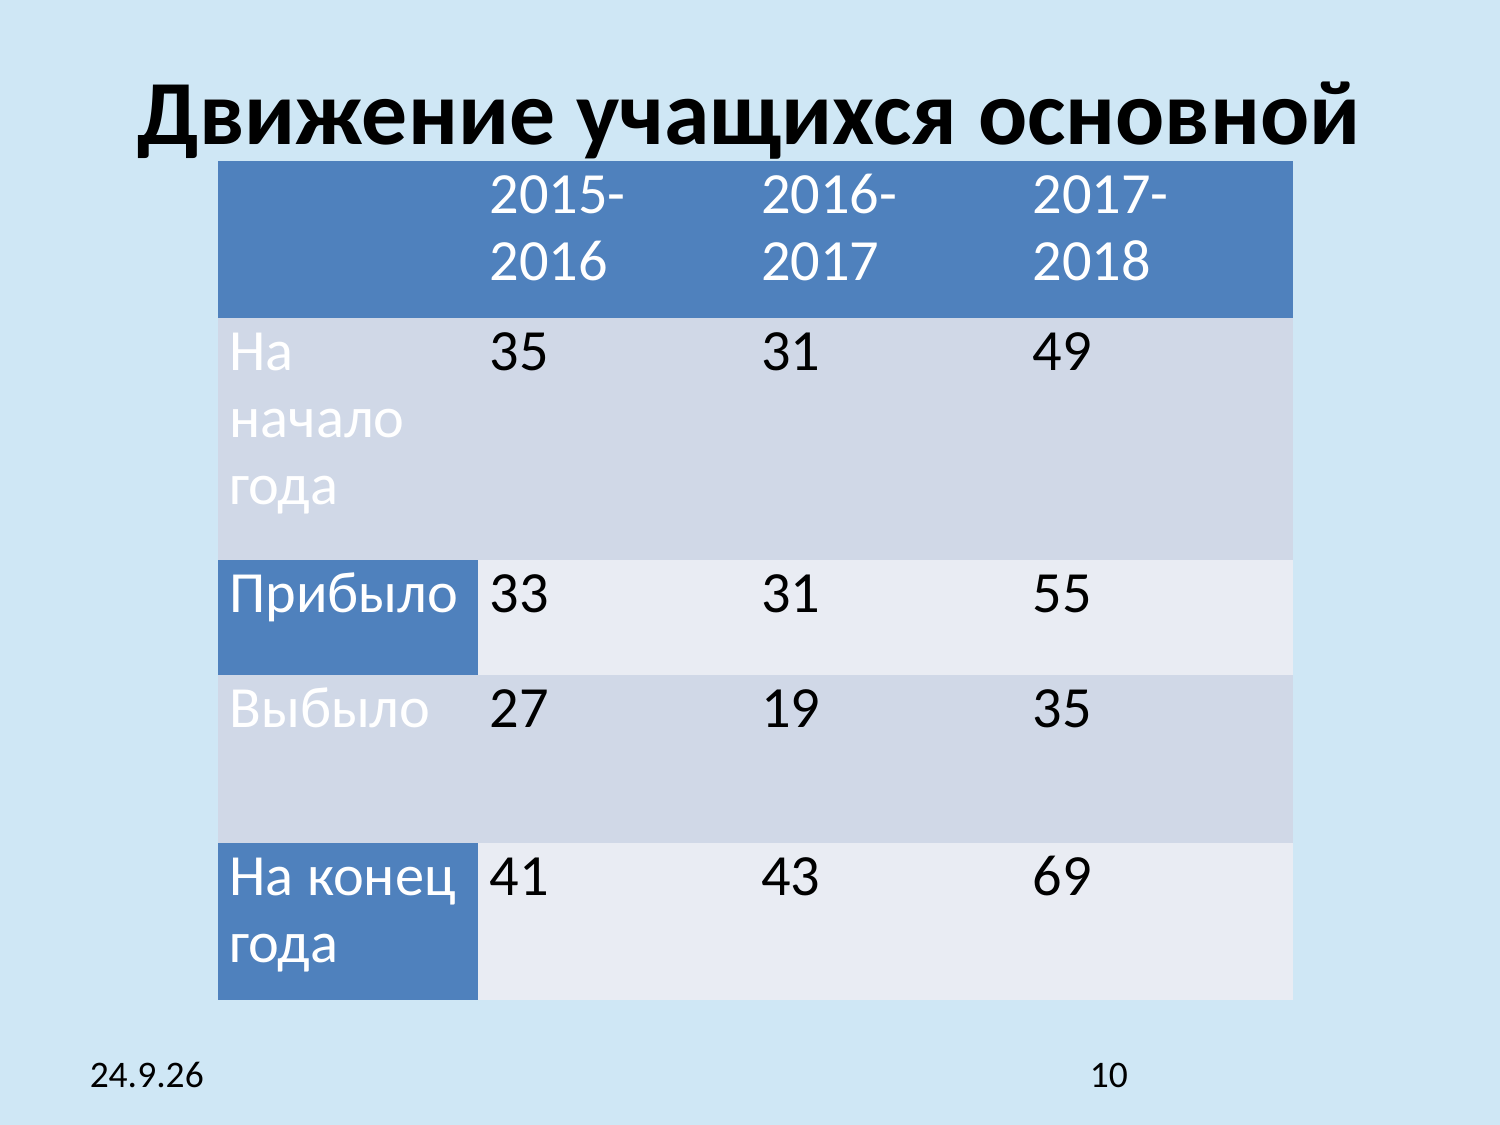

# Движение учащихся основной школы
| | 2015-2016 | 2016-2017 | 2017-2018 |
| --- | --- | --- | --- |
| На начало года | 35 | 31 | 49 |
| Прибыло | 33 | 31 | 55 |
| Выбыло | 27 | 19 | 35 |
| На конец года | 41 | 43 | 69 |